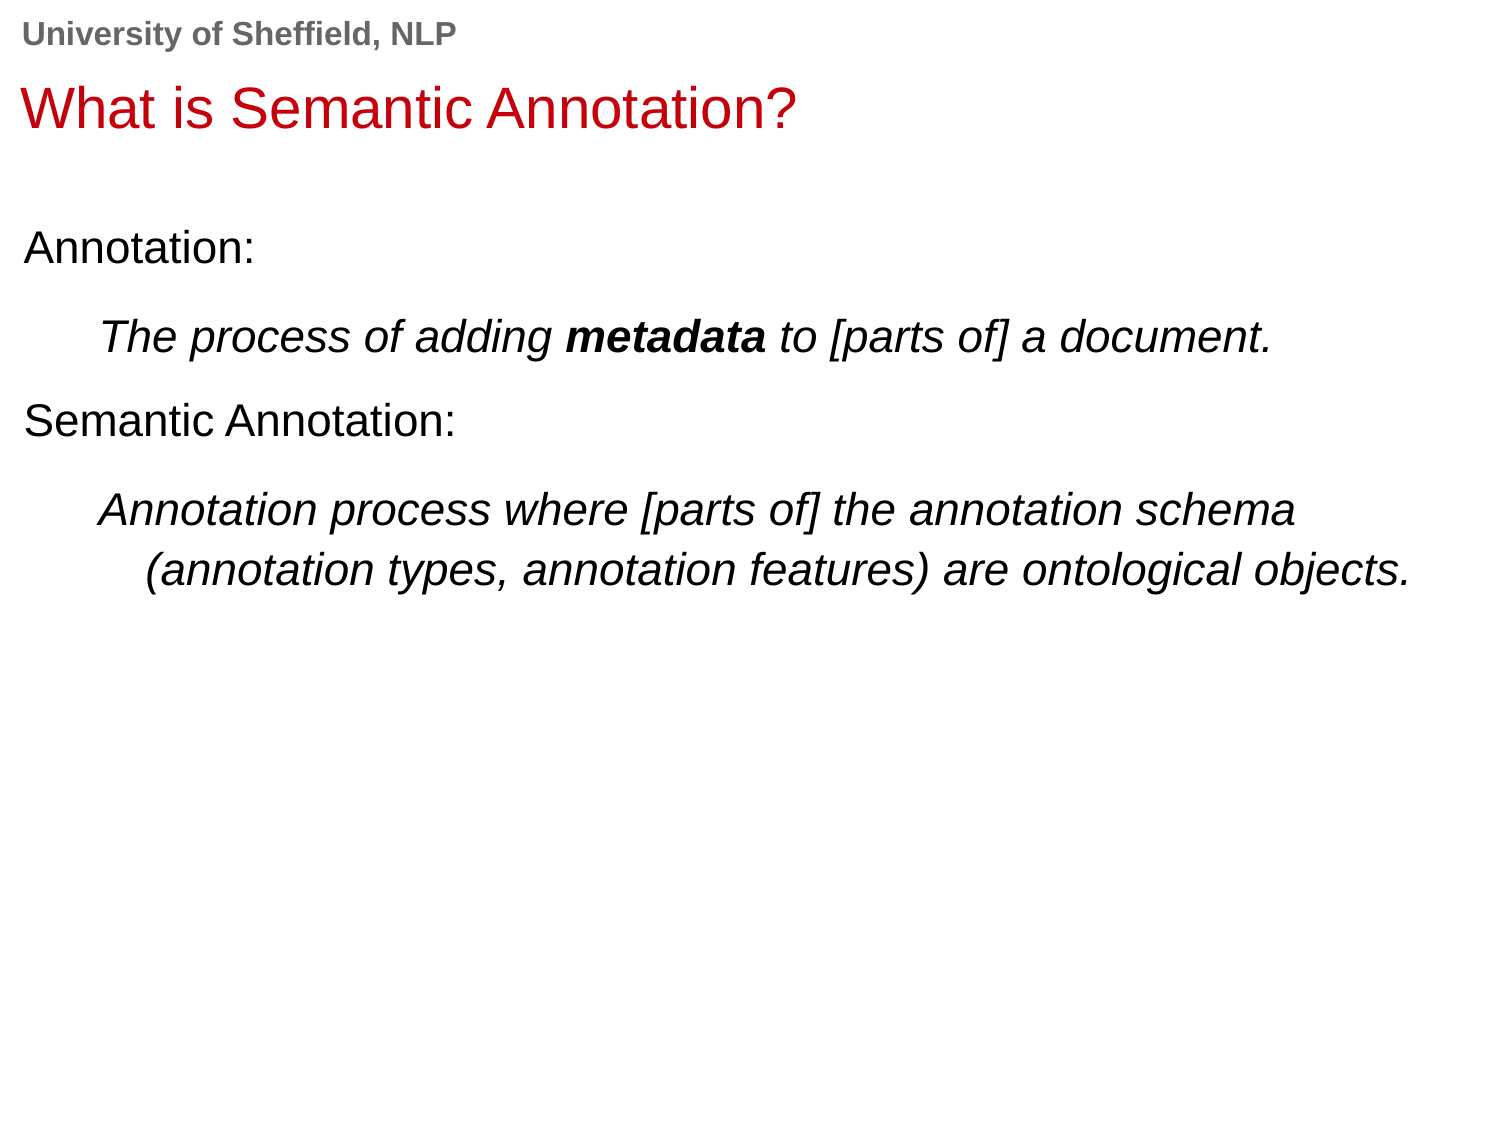

# What is Semantic Annotation?
Annotation:
The process of adding metadata to [parts of] a document.
Semantic Annotation:
Annotation process where [parts of] the annotation schema (annotation types, annotation features) are ontological objects.